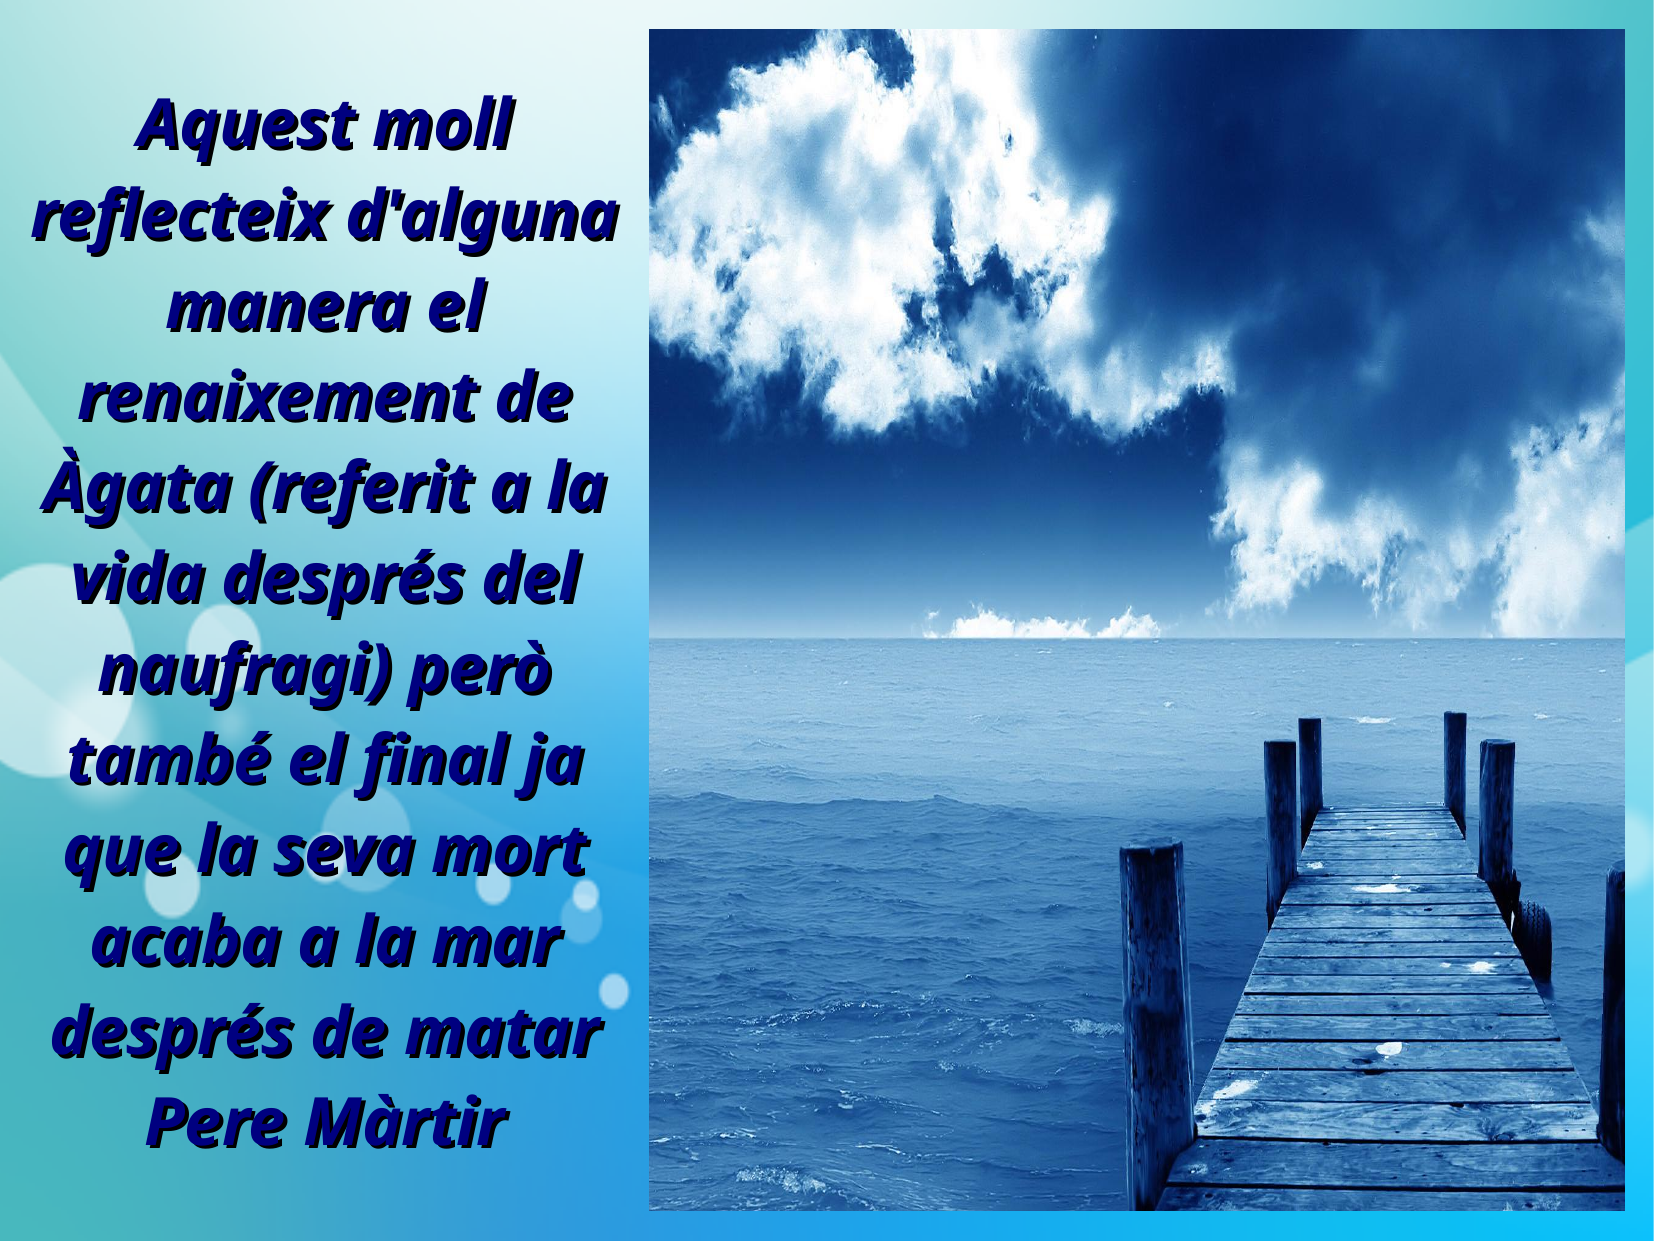

# Aquest moll reflecteix d'alguna manera el renaixement de Àgata (referit a la vida després del naufragi) però també el final ja que la seva mort acaba a la mar després de matar Pere Màrtir